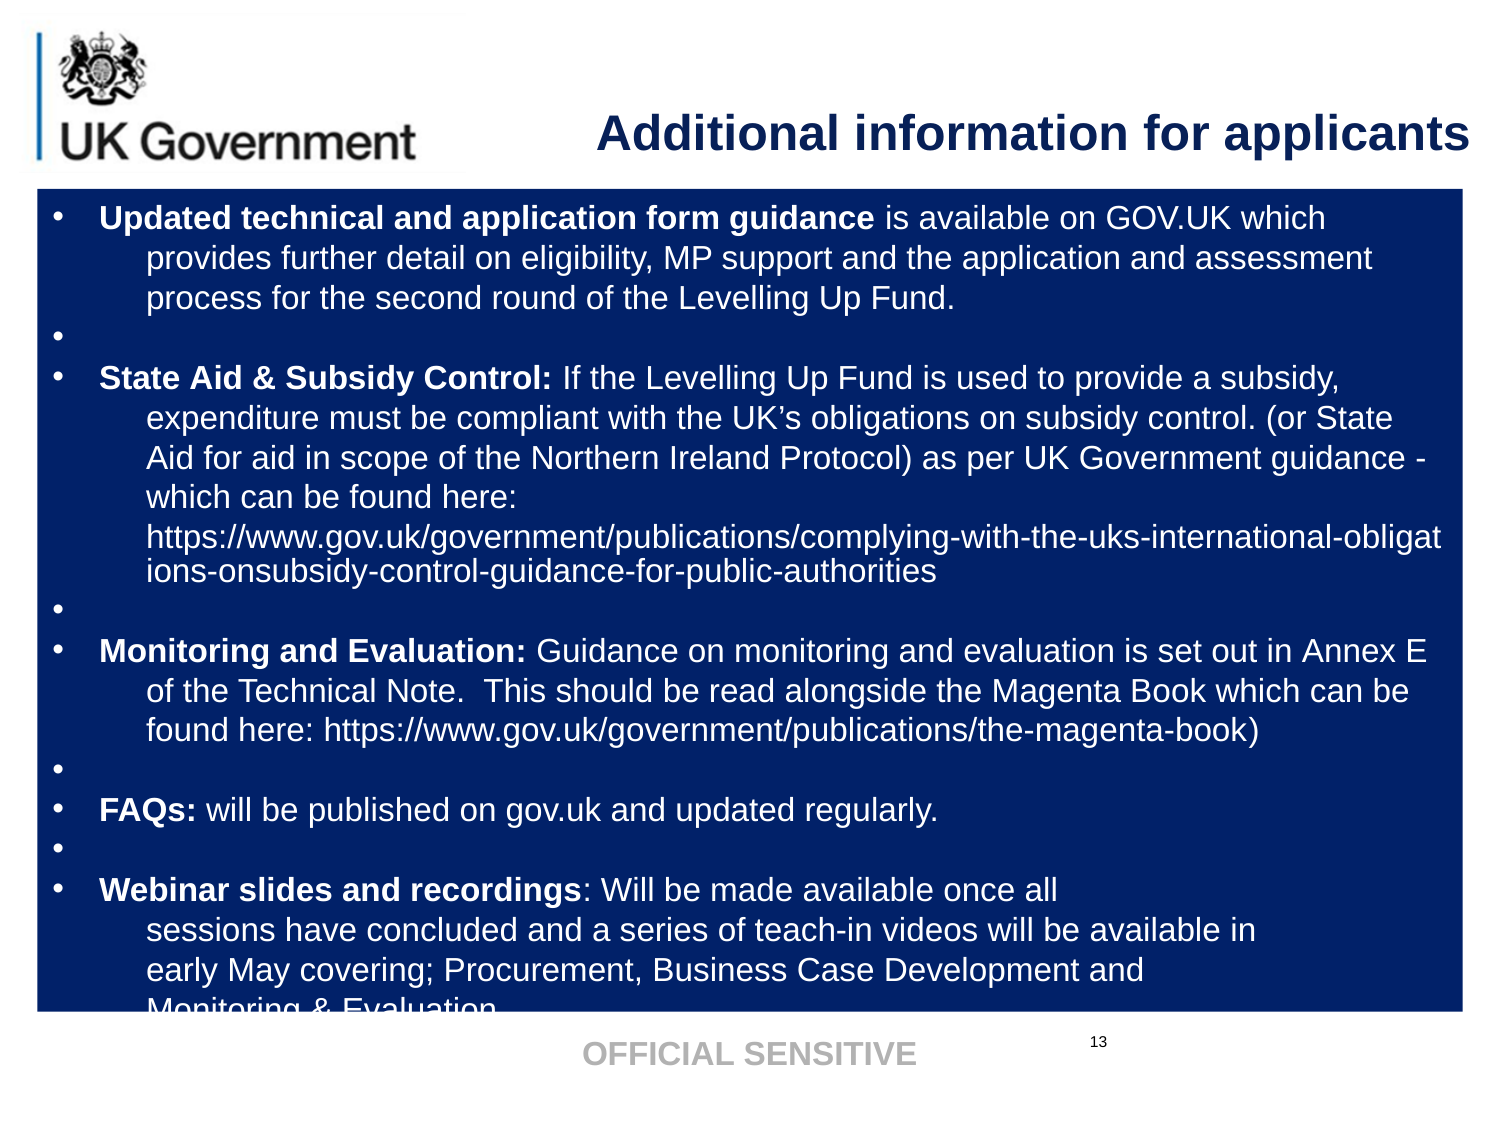

# Additional information for applicants
Updated technical and application form guidance is available on GOV.UK which provides further detail on eligibility, MP support and the application and assessment process for the second round of the Levelling Up Fund.
State Aid & Subsidy Control: If the Levelling Up Fund is used to provide a subsidy, expenditure must be compliant with the UK’s obligations on subsidy control. (or State Aid for aid in scope of the Northern Ireland Protocol) as per UK Government guidance - which can be found here: https://www.gov.uk/government/publications/complying-with-the-uks-international-obligations-onsubsidy-control-guidance-for-public-authorities
Monitoring and Evaluation: Guidance on monitoring and evaluation is set out in Annex E of the Technical Note.  This should be read alongside the Magenta Book which can be found here: https://www.gov.uk/government/publications/the-magenta-book)
FAQs: will be published on gov.uk and updated regularly.
Webinar slides and recordings: Will be made available once all sessions have concluded and a series of teach-in videos will be available in early May covering; Procurement, Business Case Development and Monitoring & Evaluation.